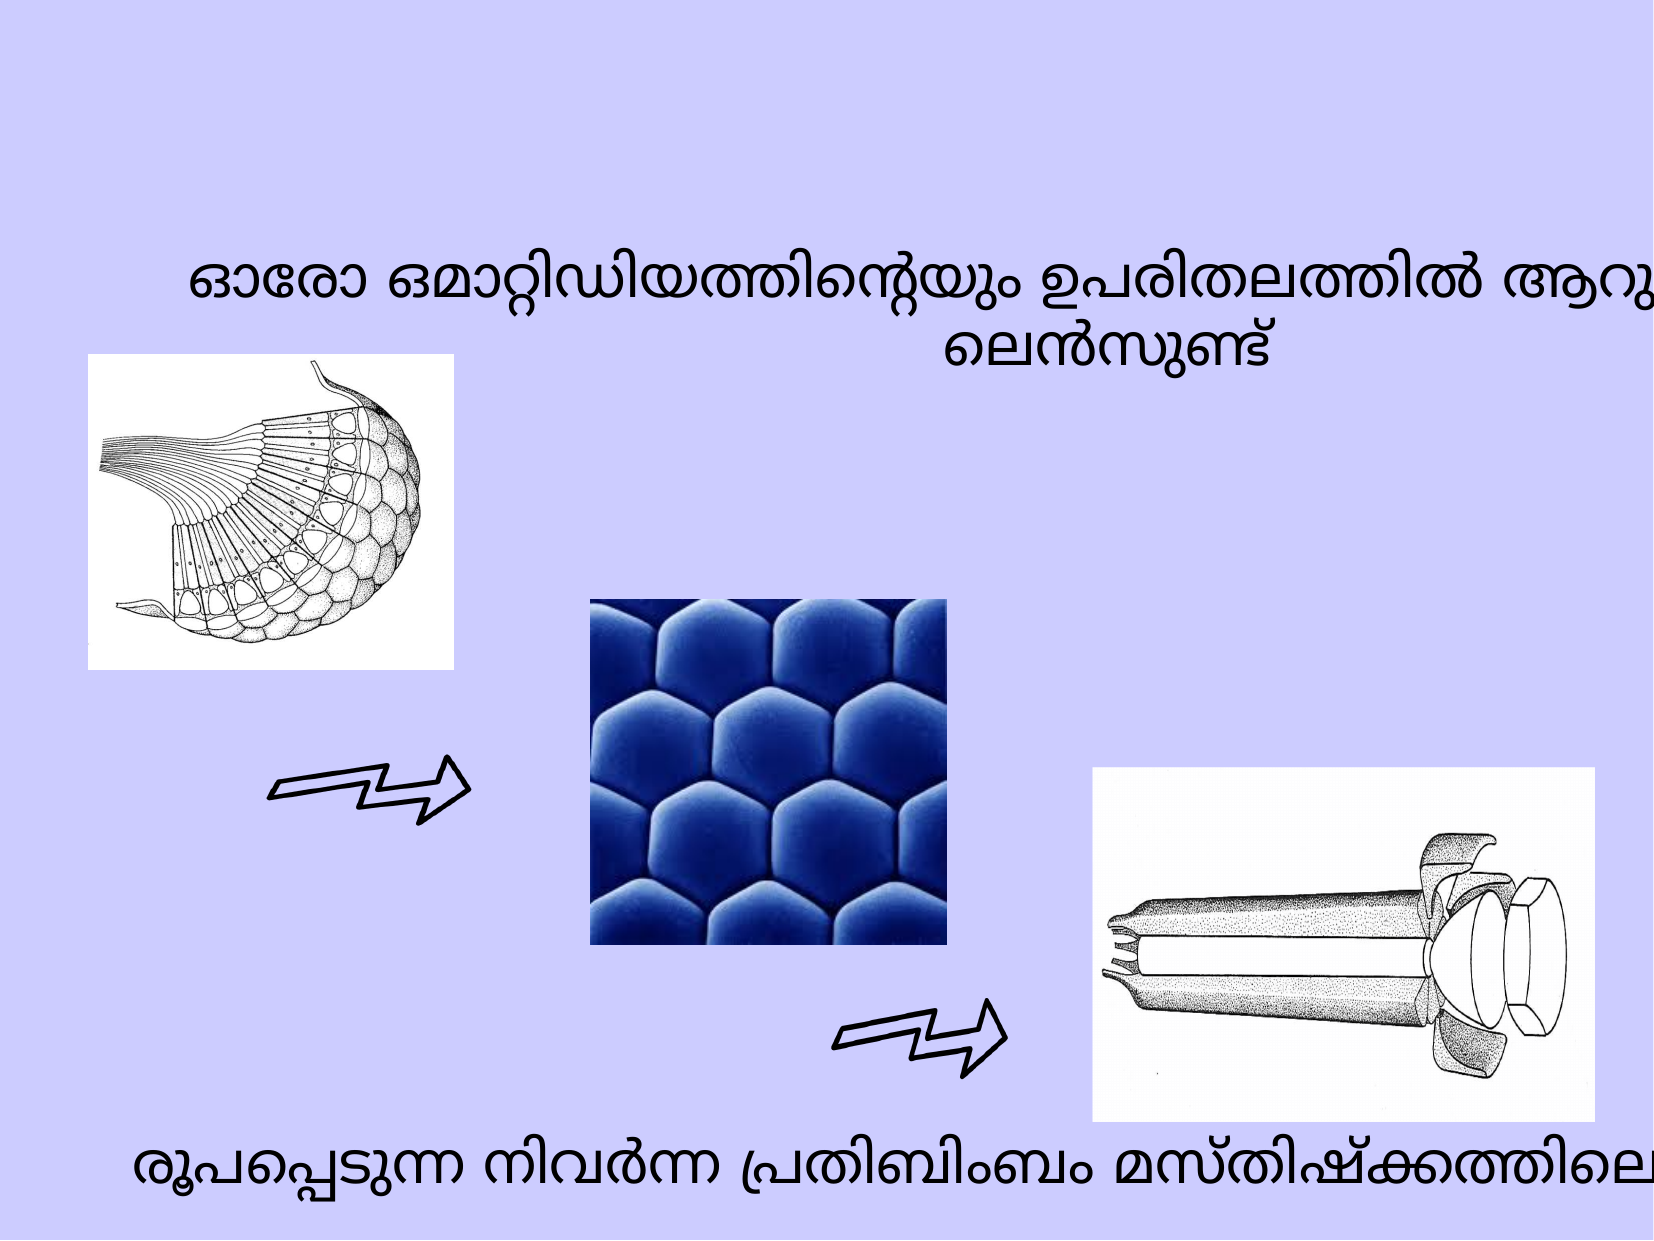

ഓരോ ഒമാറ്റിഡിയത്തിന്റെയും ഉപരിതലത്തില്‍ ആറുവശങ്ങളുള്ള
ലെന്‍സുണ്ട്
രൂപപ്പെടുന്ന നിവര്‍ന്ന പ്രതിബിംബം മസ്തിഷ്ക്കത്തിലെത്തുന്നു.